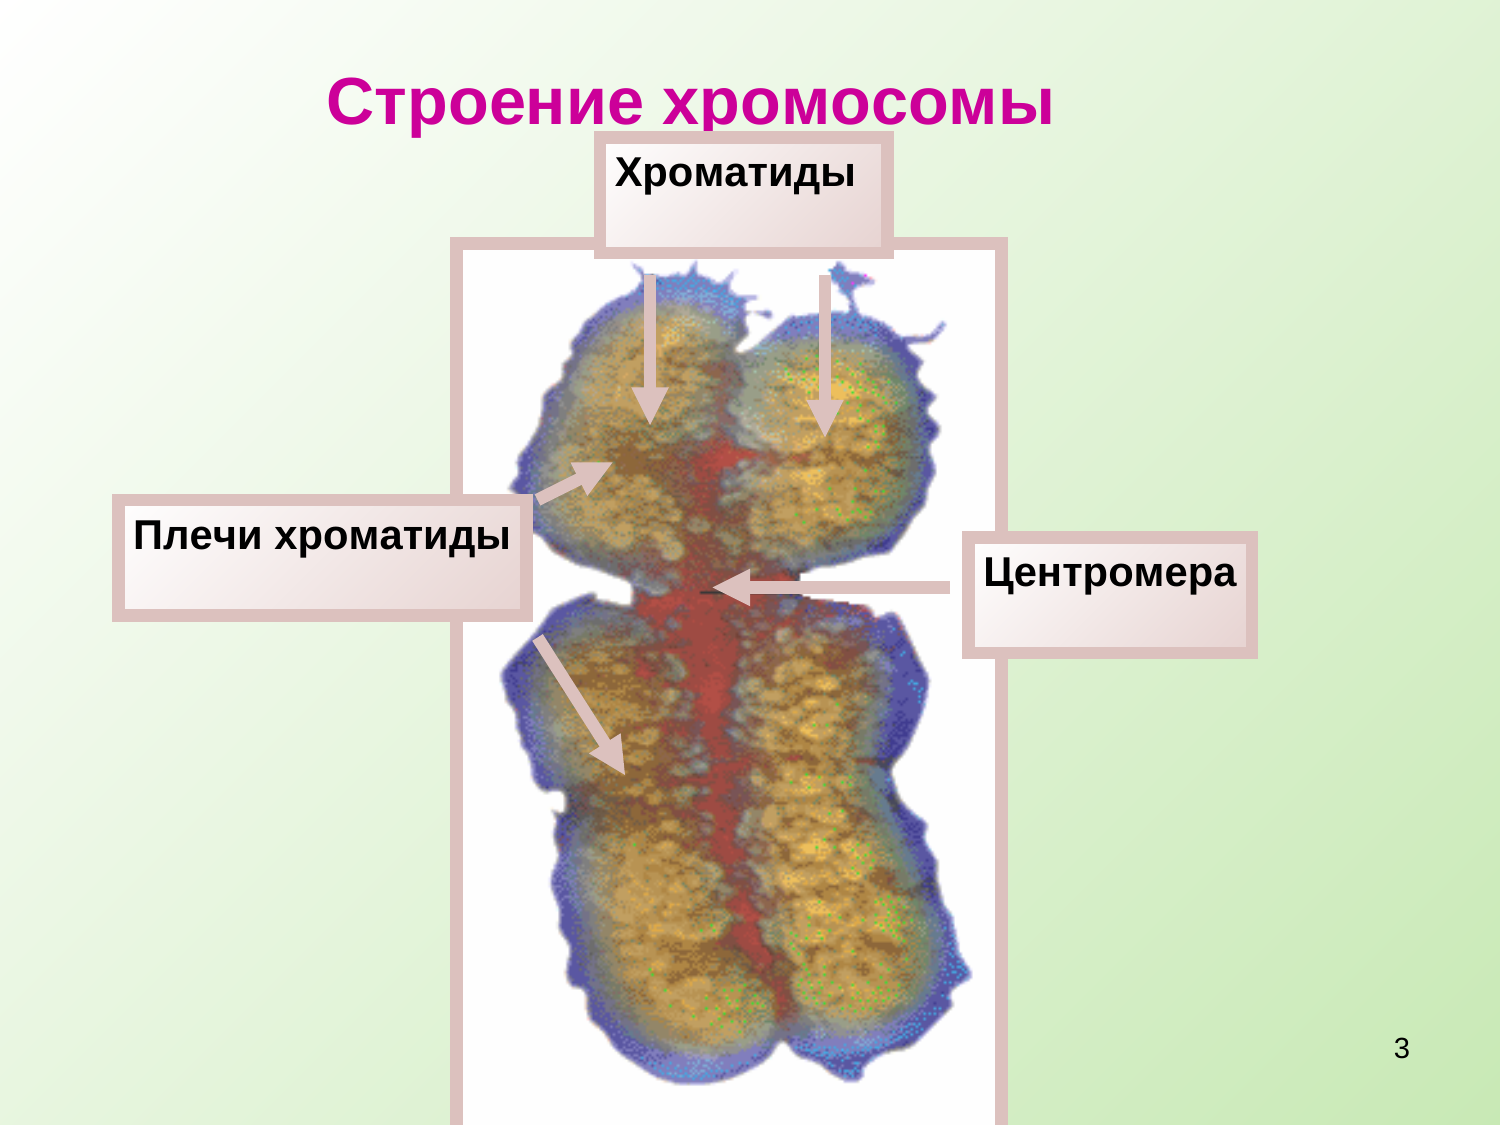

Строение хромосомы
Хроматиды
Плечи хроматиды
Центромера
3